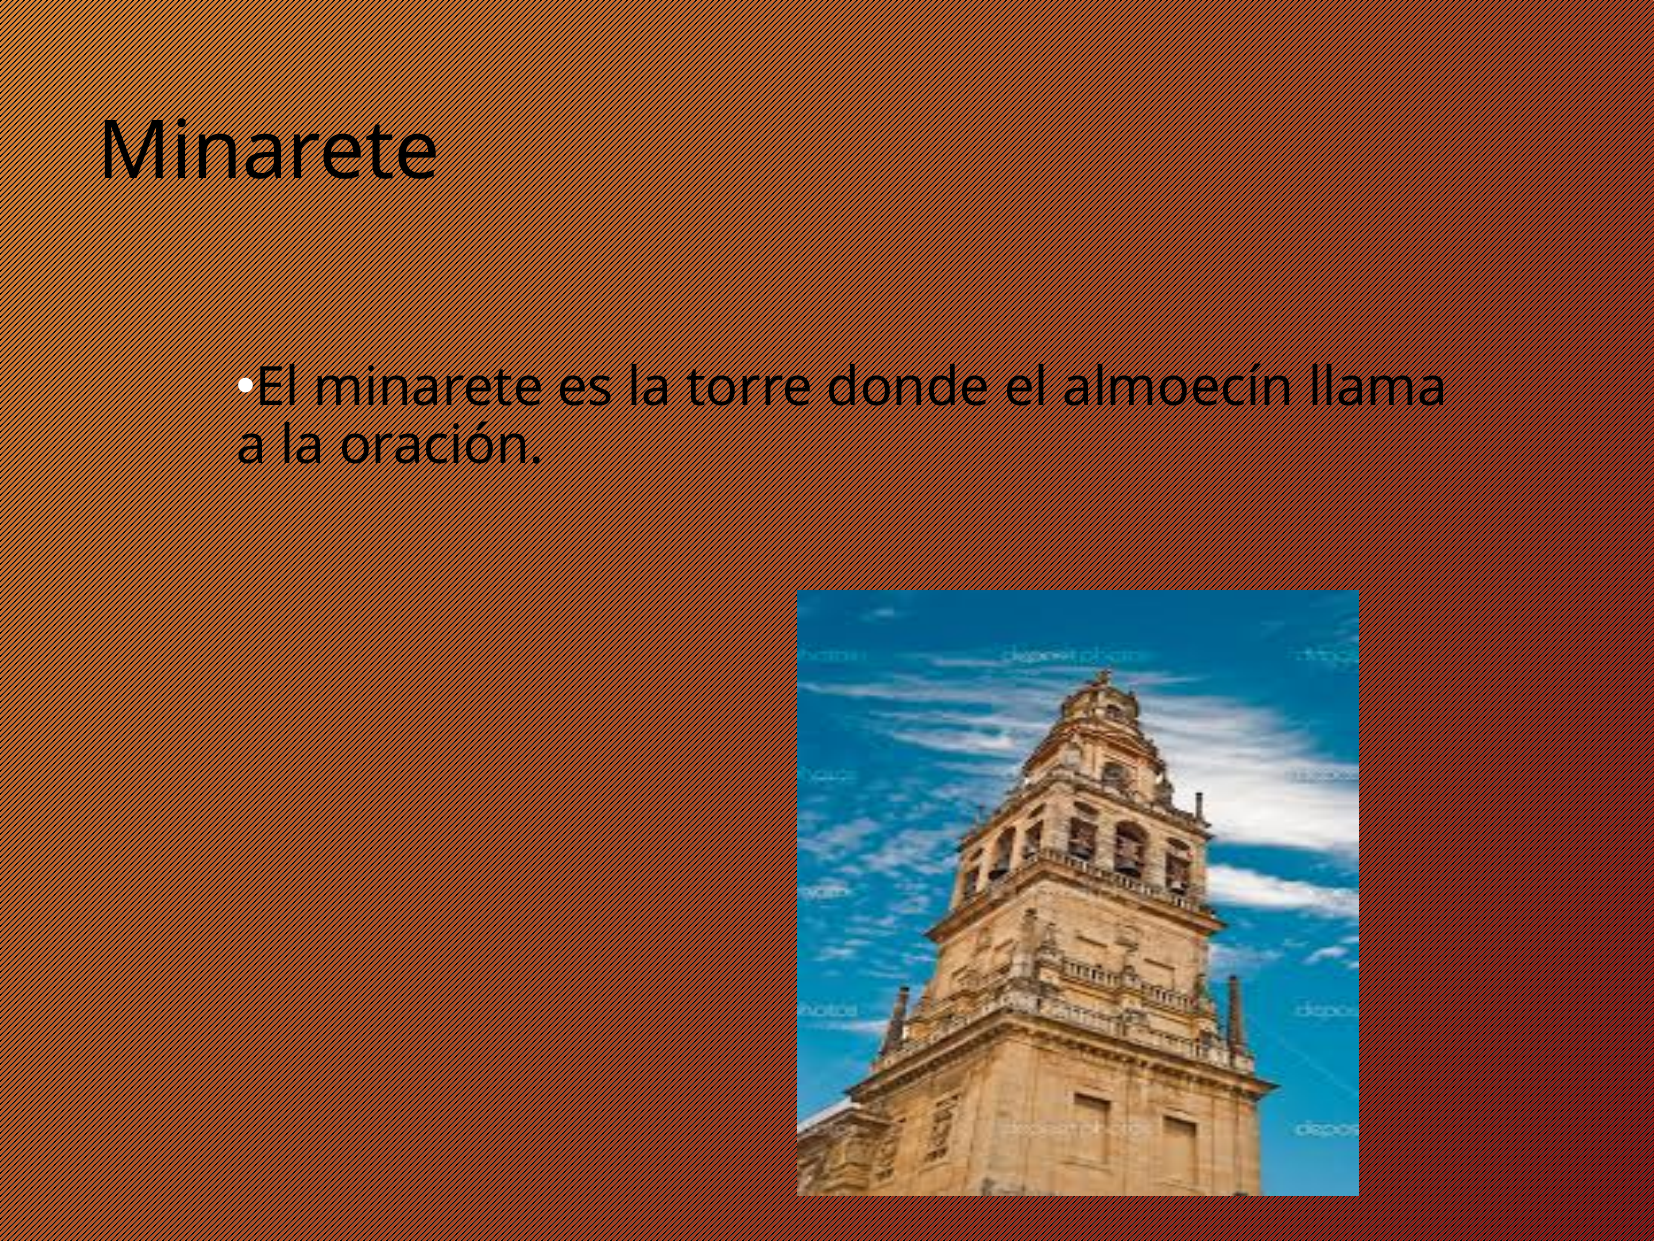

Minarete
El minarete es la torre donde el almoecín llama a la oración.